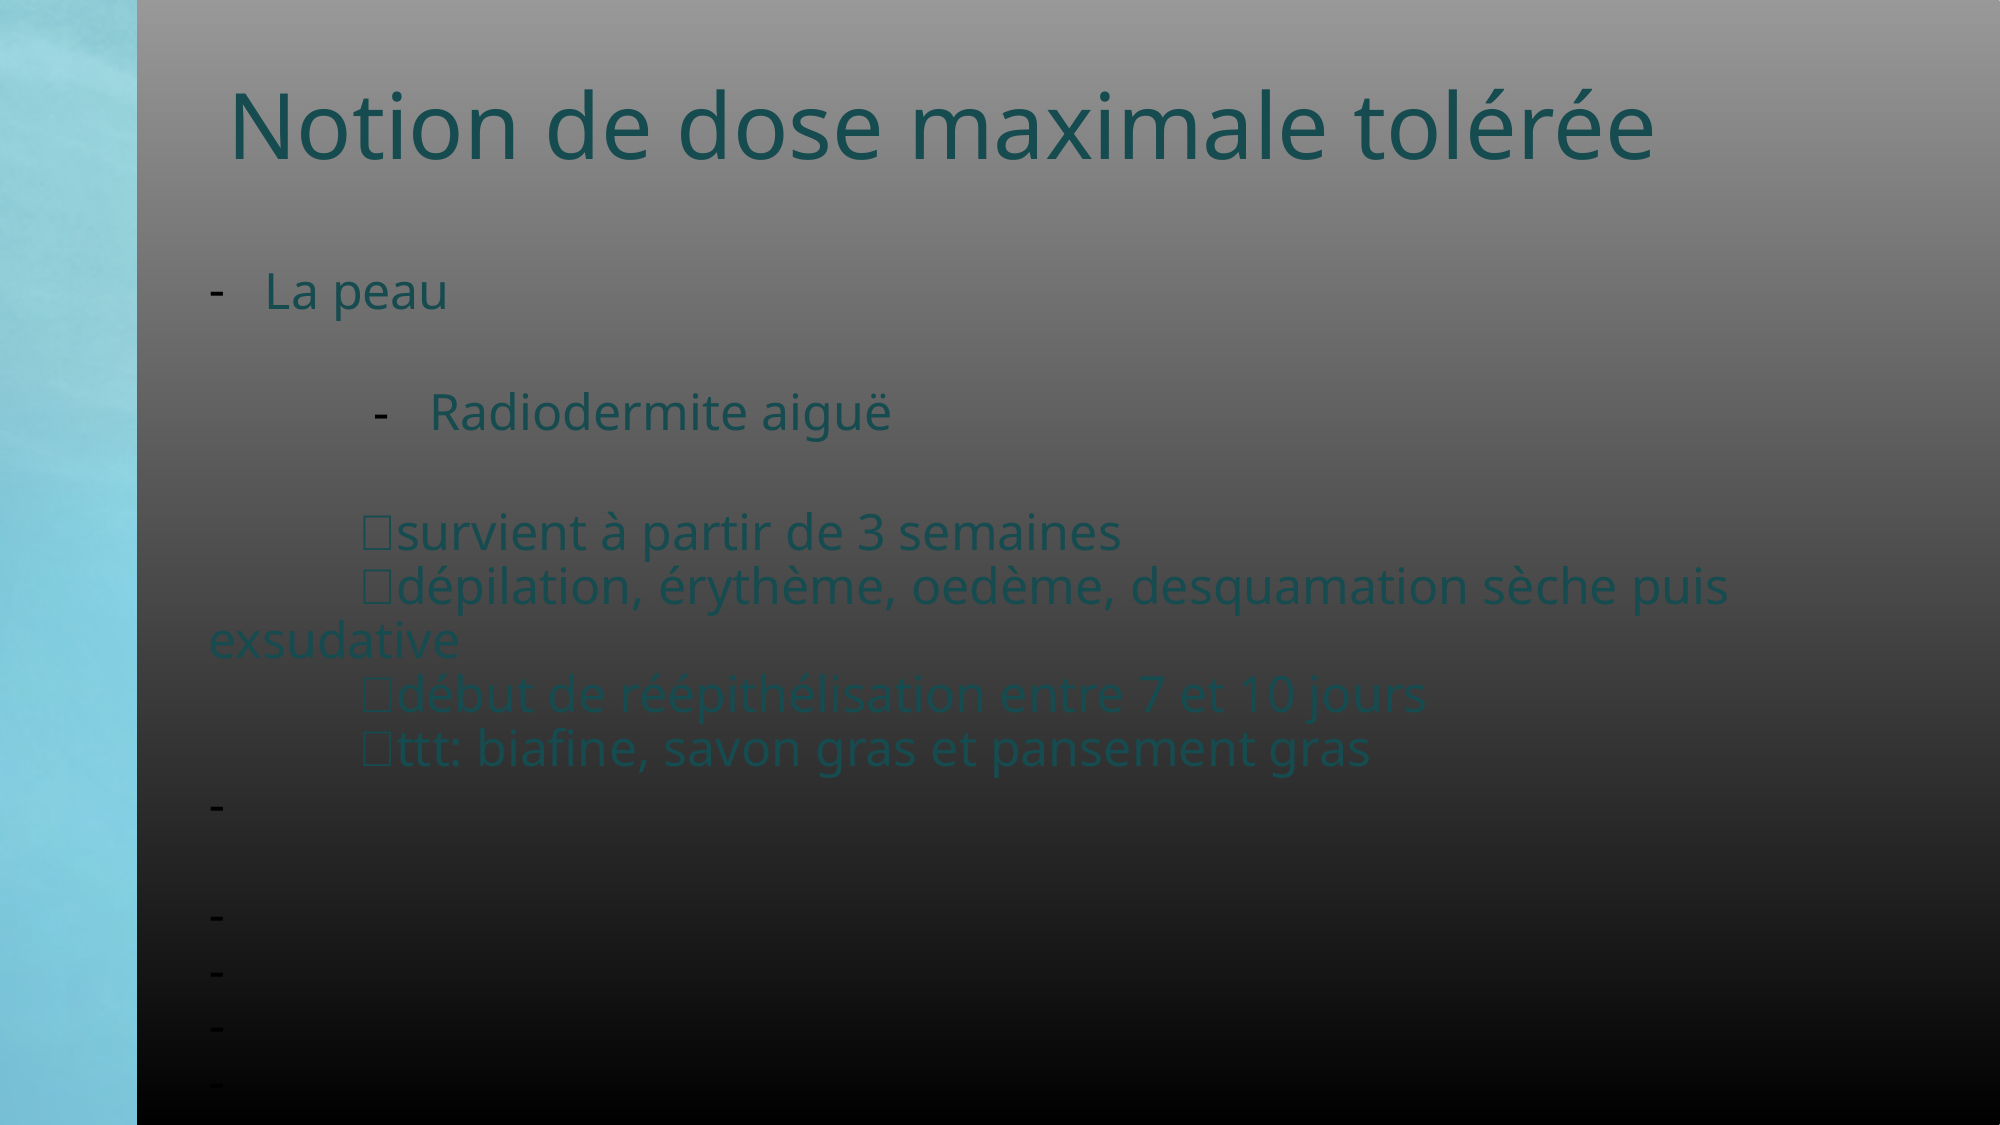

# Notion de dose maximale tolérée
La peau
Radiodermite aiguë
		survient à partir de 3 semaines
		dépilation, érythème, oedème, desquamation sèche puis 			exsudative
		début de réépithélisation entre 7 et 10 jours
		ttt: biafine, savon gras et pansement gras